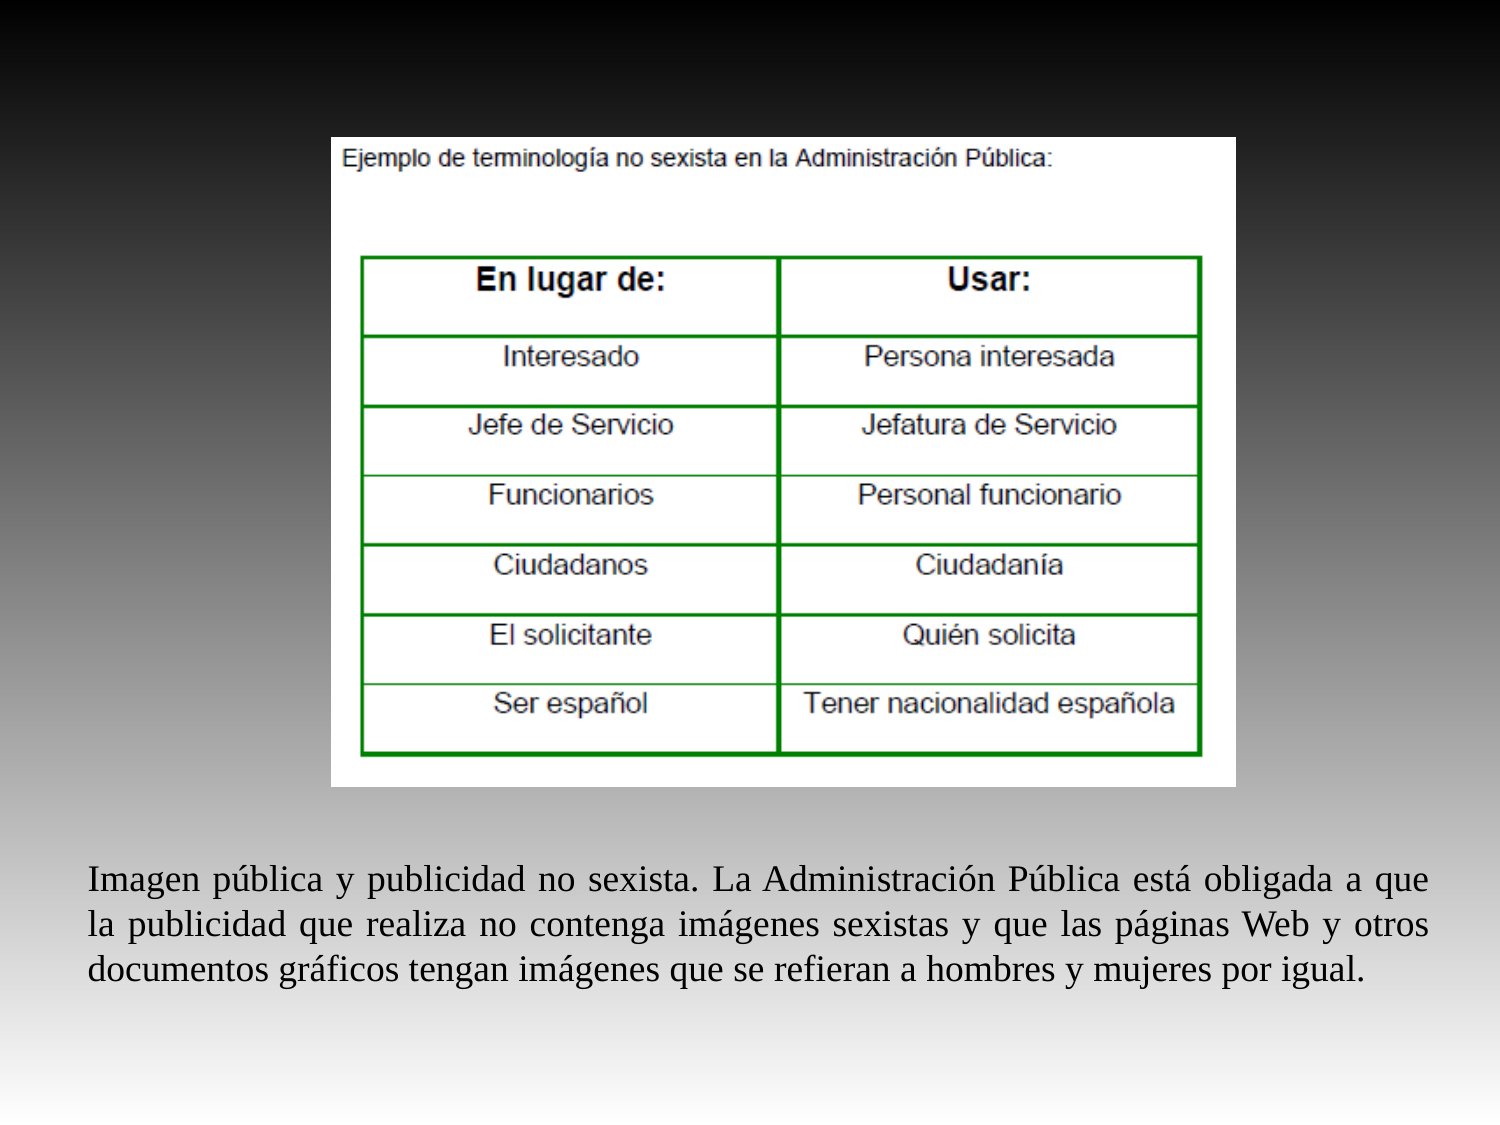

Imagen pública y publicidad no sexista. La Administración Pública está obligada a que la publicidad que realiza no contenga imágenes sexistas y que las páginas Web y otros documentos gráficos tengan imágenes que se refieran a hombres y mujeres por igual.